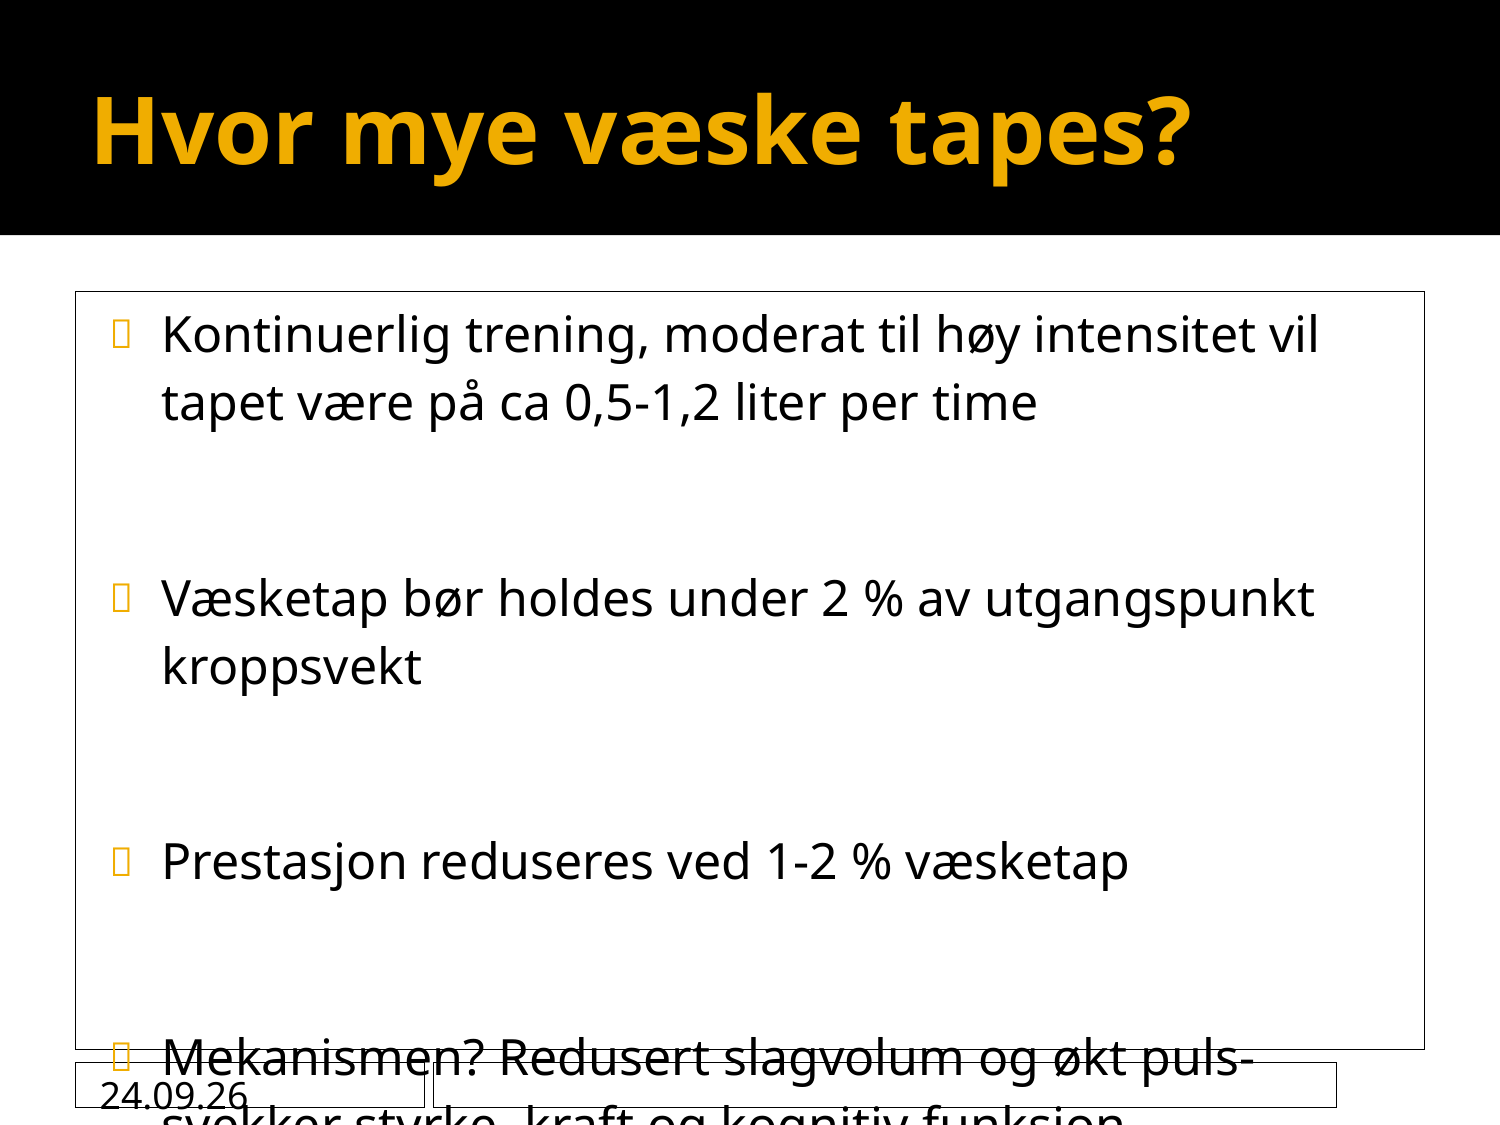

# Hvor mye væske tapes?
Kontinuerlig trening, moderat til høy intensitet vil tapet være på ca 0,5-1,2 liter per time
Væsketap bør holdes under 2 % av utgangspunkt kroppsvekt
Prestasjon reduseres ved 1-2 % væsketap
Mekanismen? Redusert slagvolum og økt puls- svekker styrke, kraft og kognitiv funksjon